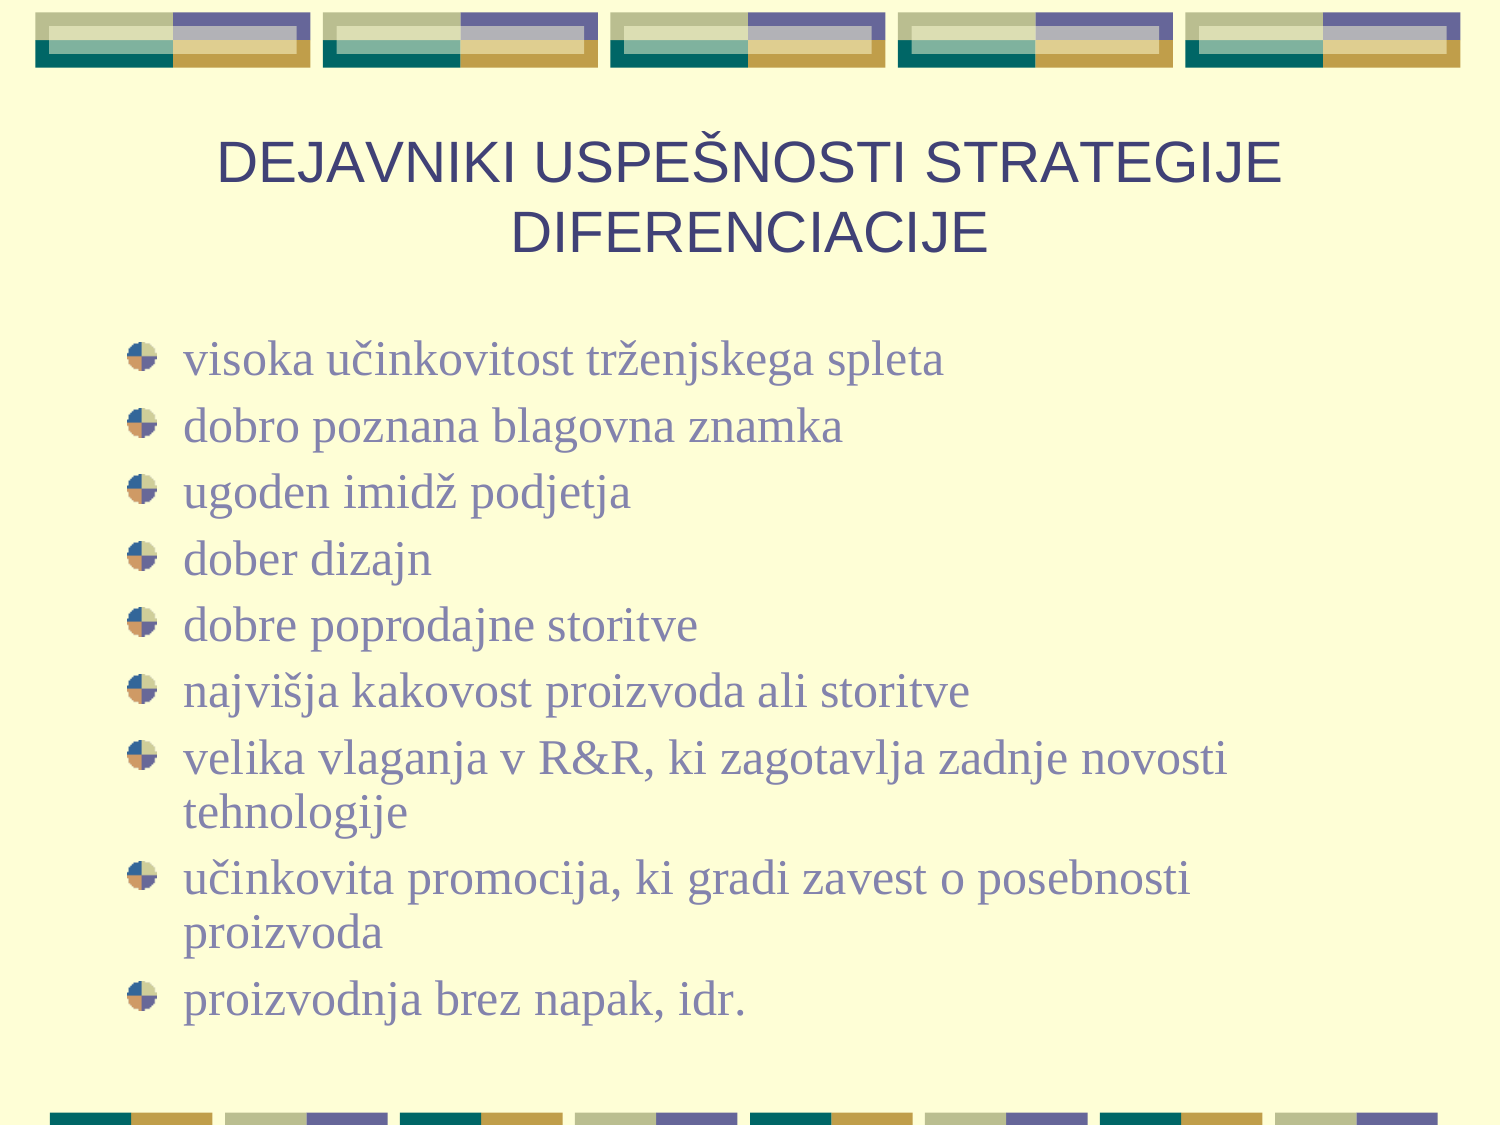

# DEJAVNIKI USPEŠNOSTI STRATEGIJE DIFERENCIACIJE
visoka učinkovitost trženjskega spleta
dobro poznana blagovna znamka
ugoden imidž podjetja
dober dizajn
dobre poprodajne storitve
najvišja kakovost proizvoda ali storitve
velika vlaganja v R&R, ki zagotavlja zadnje novosti tehnologije
učinkovita promocija, ki gradi zavest o posebnosti proizvoda
proizvodnja brez napak, idr.